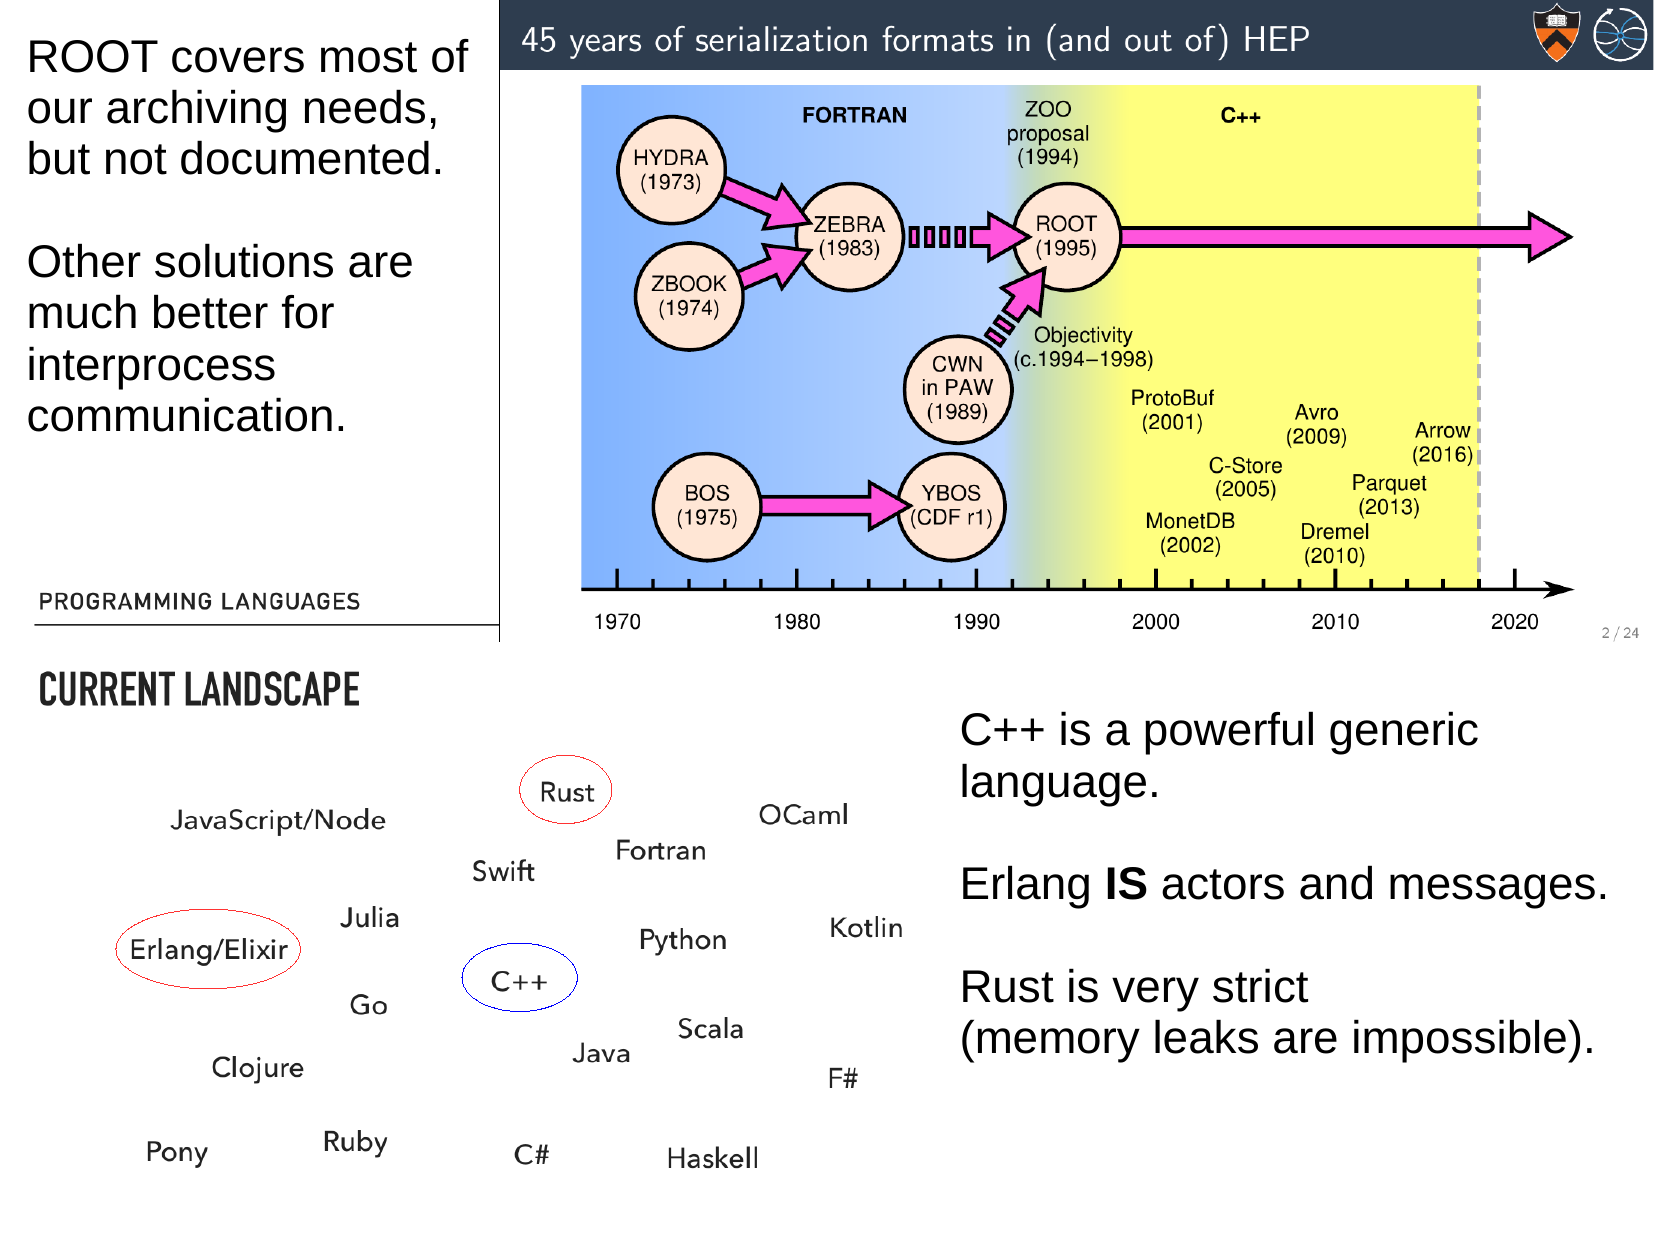

ROOT covers most of our archiving needs, but not documented.
Other solutions are much better for interprocess communication.
C++ is a powerful generic language.
Erlang IS actors and messages.
Rust is very strict
(memory leaks are impossible).